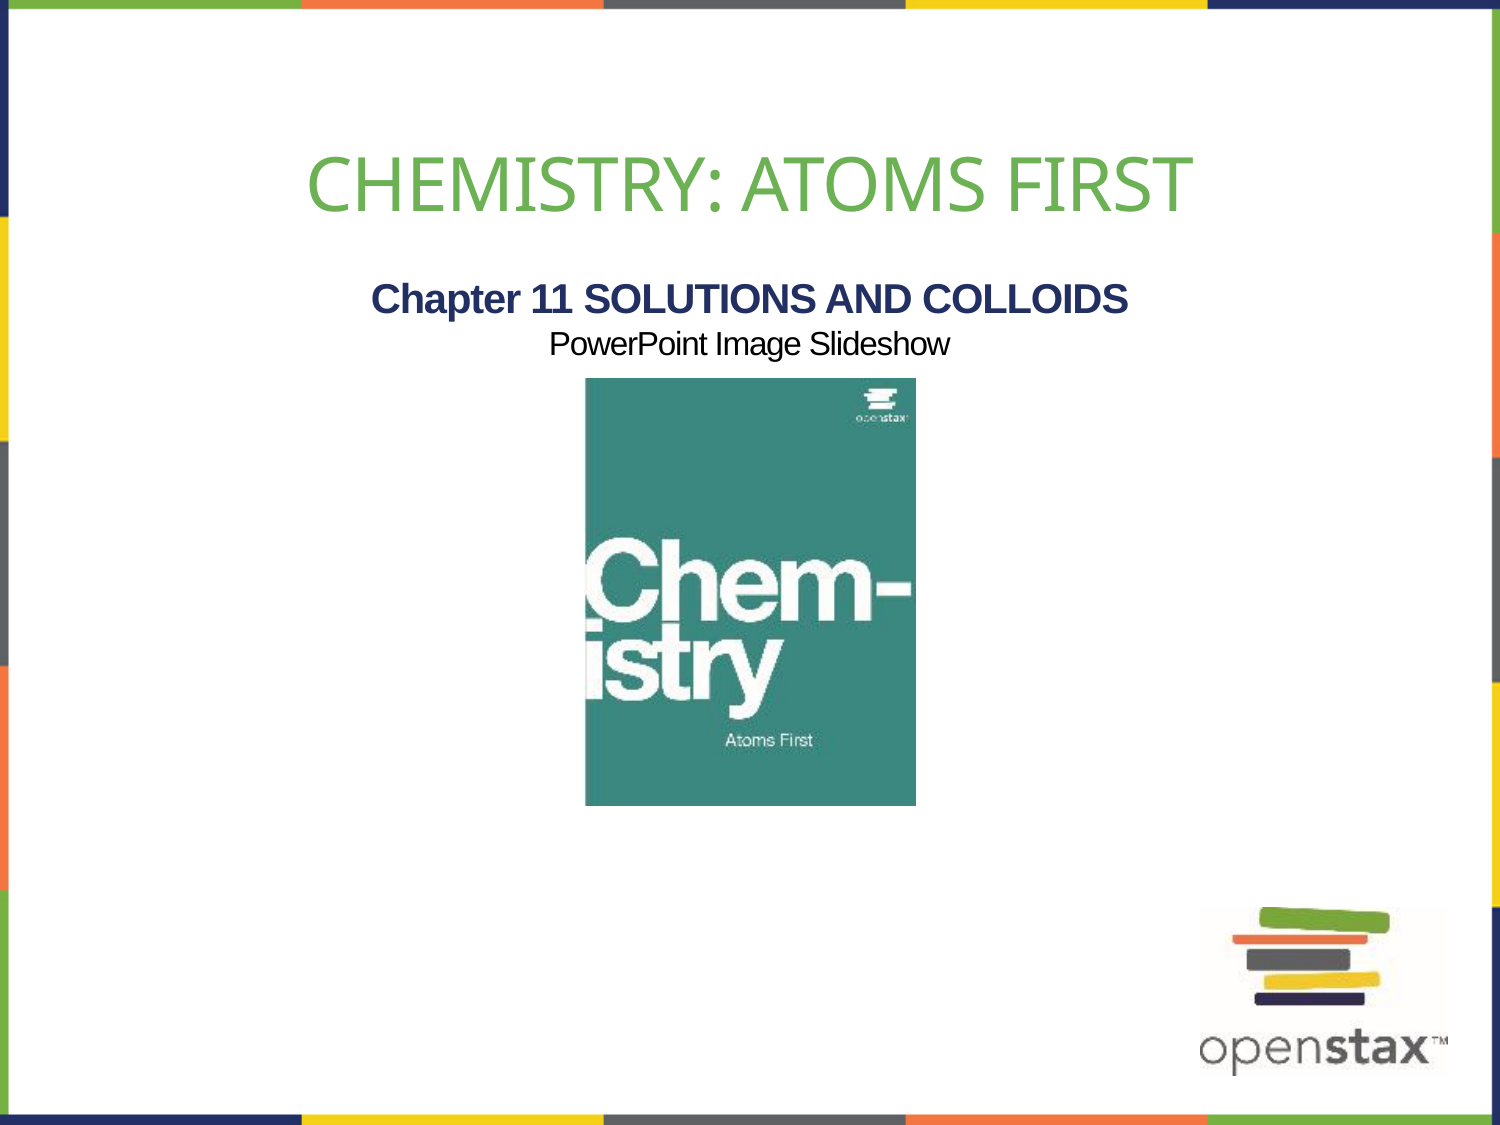

CHEMISTRY: Atoms First
Chapter 11 Solutions and Colloids
PowerPoint Image Slideshow